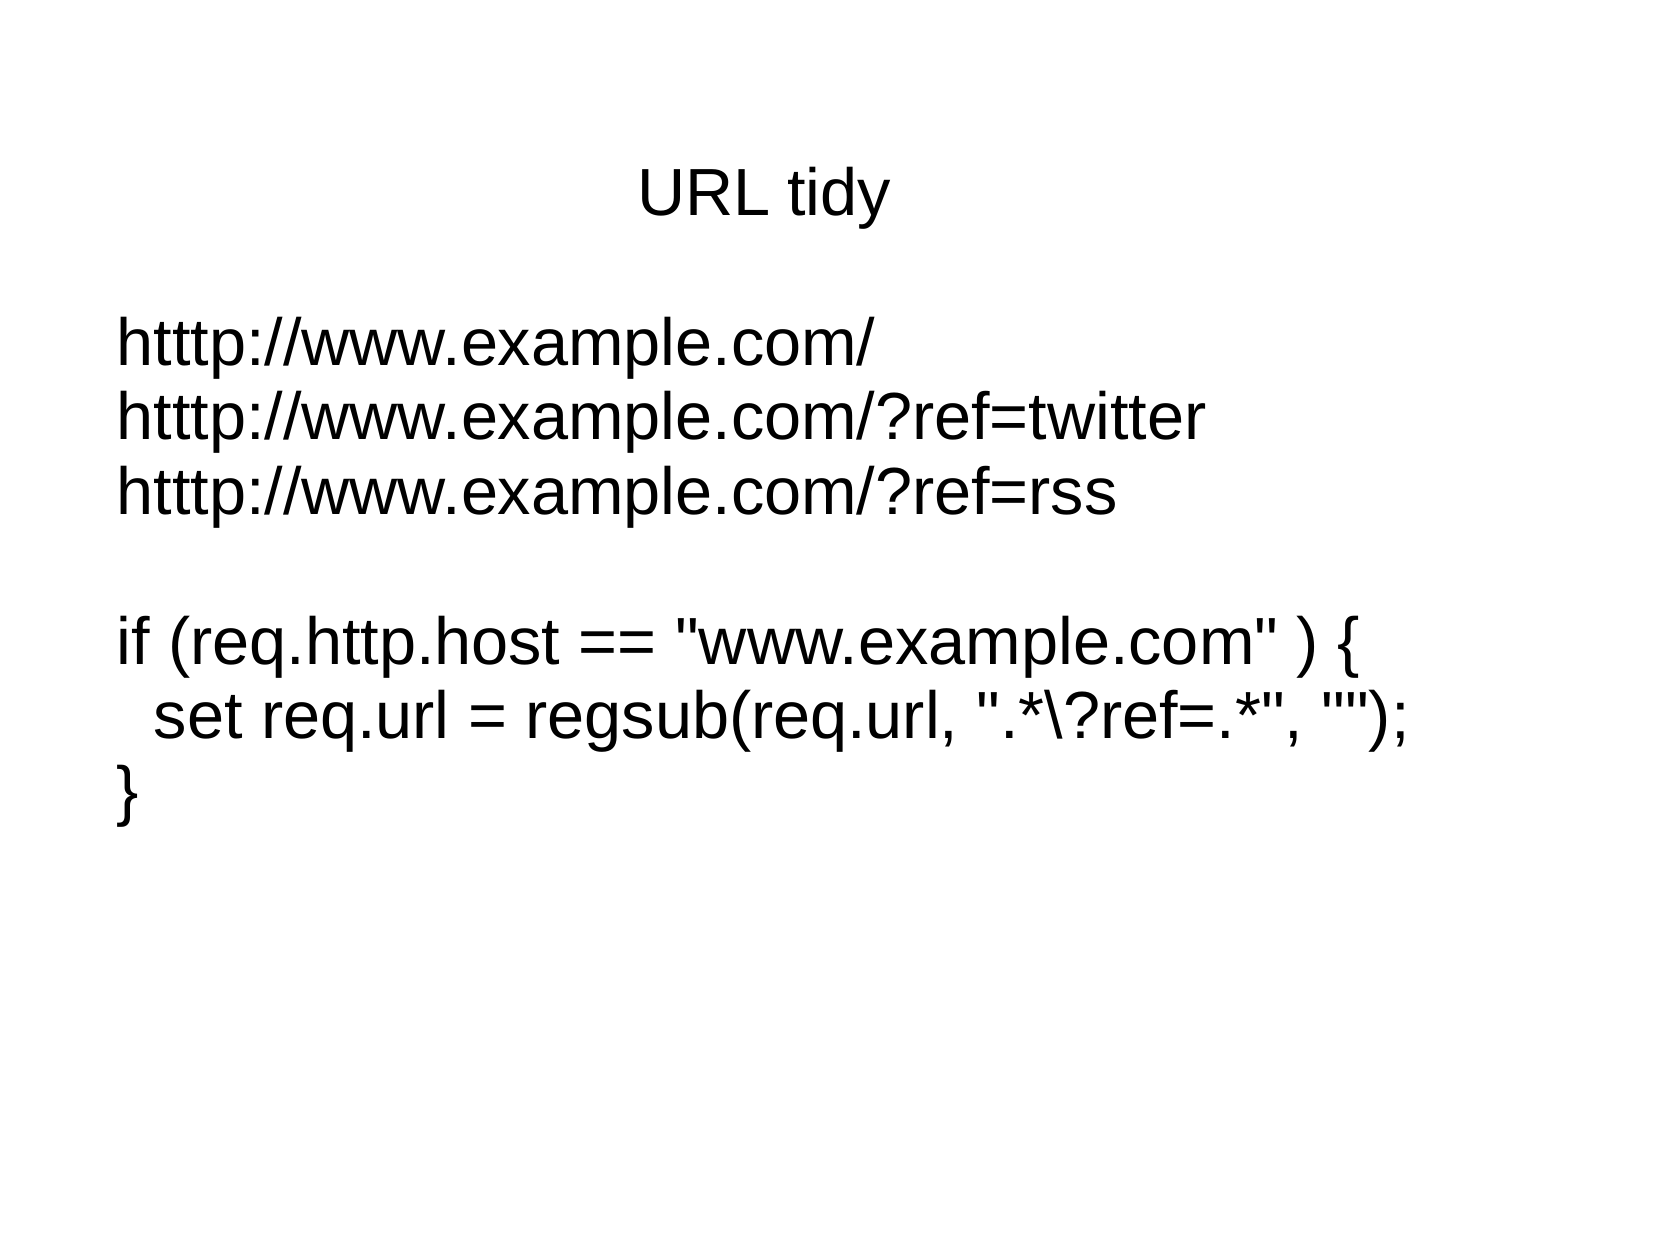

URL tidy
htttp://www.example.com/
htttp://www.example.com/?ref=twitter
htttp://www.example.com/?ref=rss
if (req.http.host == "www.example.com" ) {
 set req.url = regsub(req.url, ".*\?ref=.*", "");
}